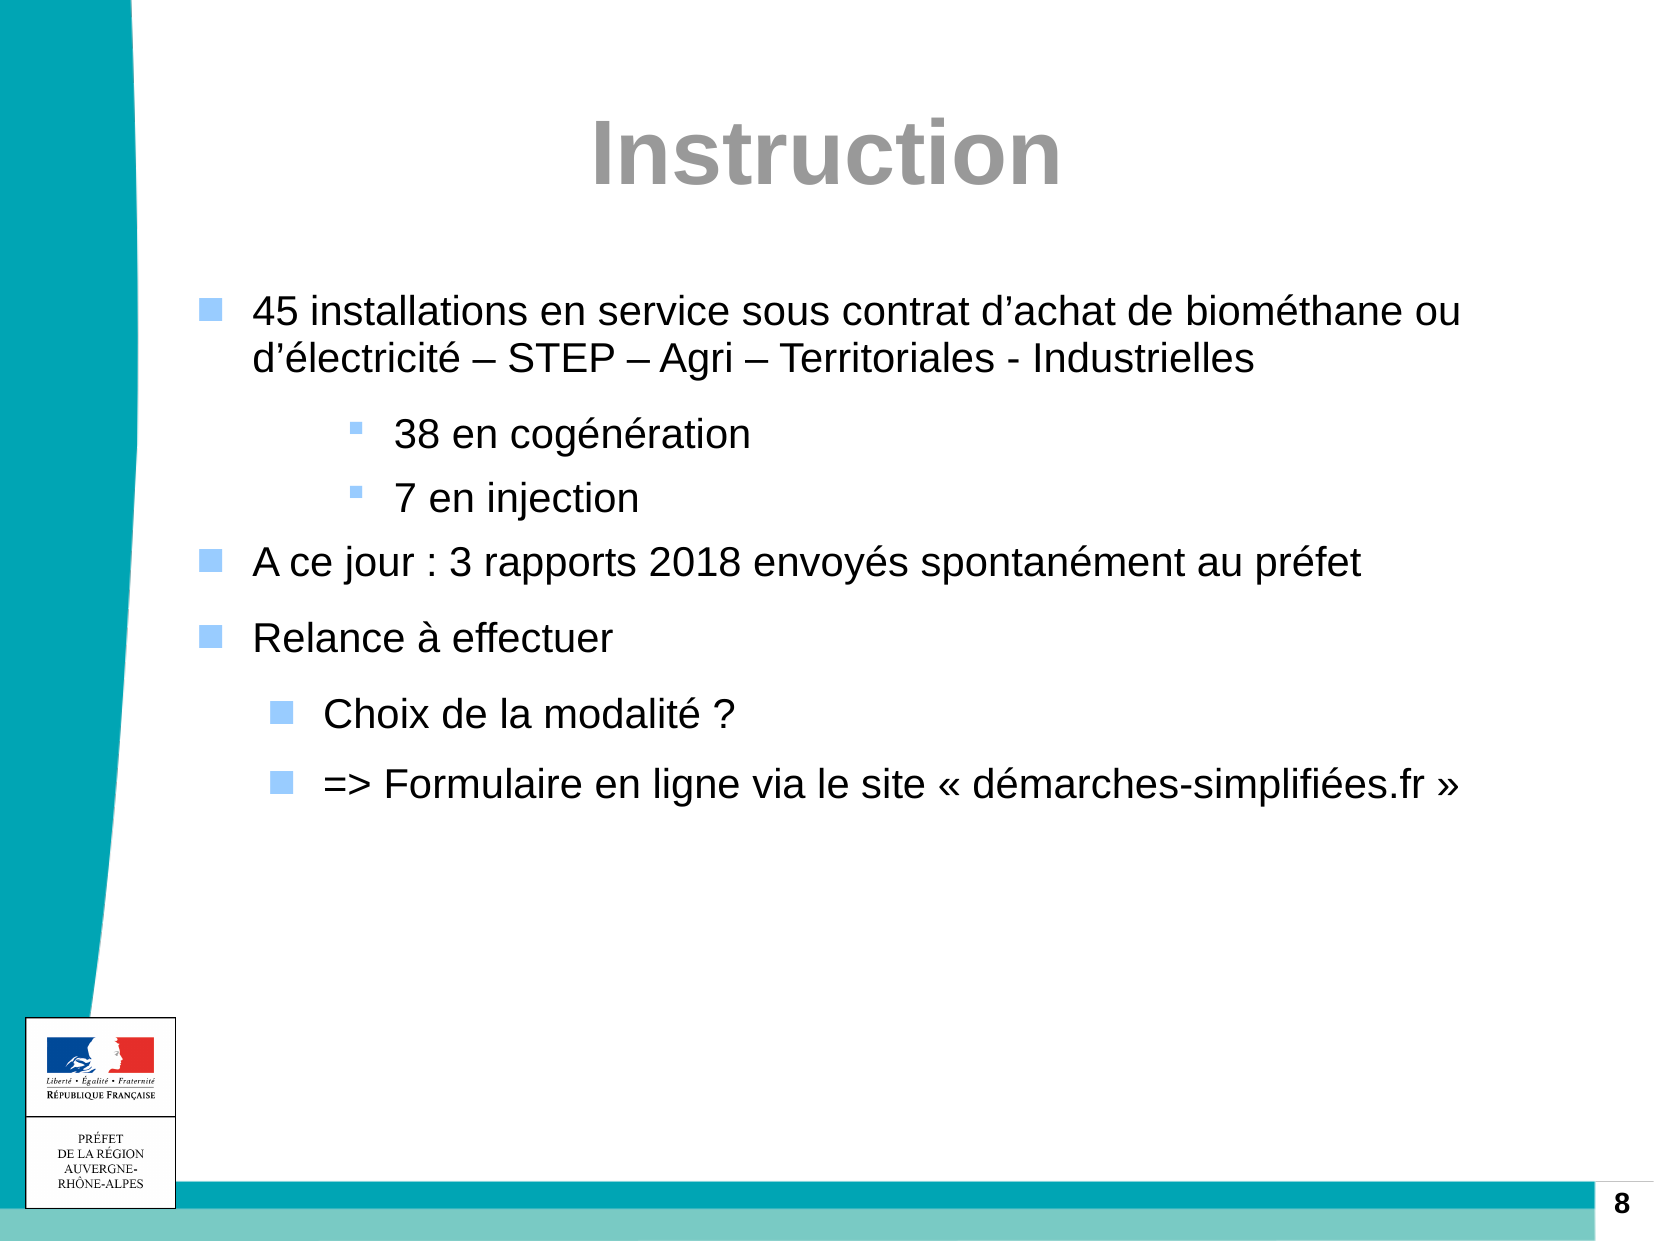

# Instruction
45 installations en service sous contrat d’achat de biométhane ou d’électricité – STEP – Agri – Territoriales - Industrielles
38 en cogénération
7 en injection
A ce jour : 3 rapports 2018 envoyés spontanément au préfet
Relance à effectuer
Choix de la modalité ?
=> Formulaire en ligne via le site « démarches-simplifiées.fr »
8